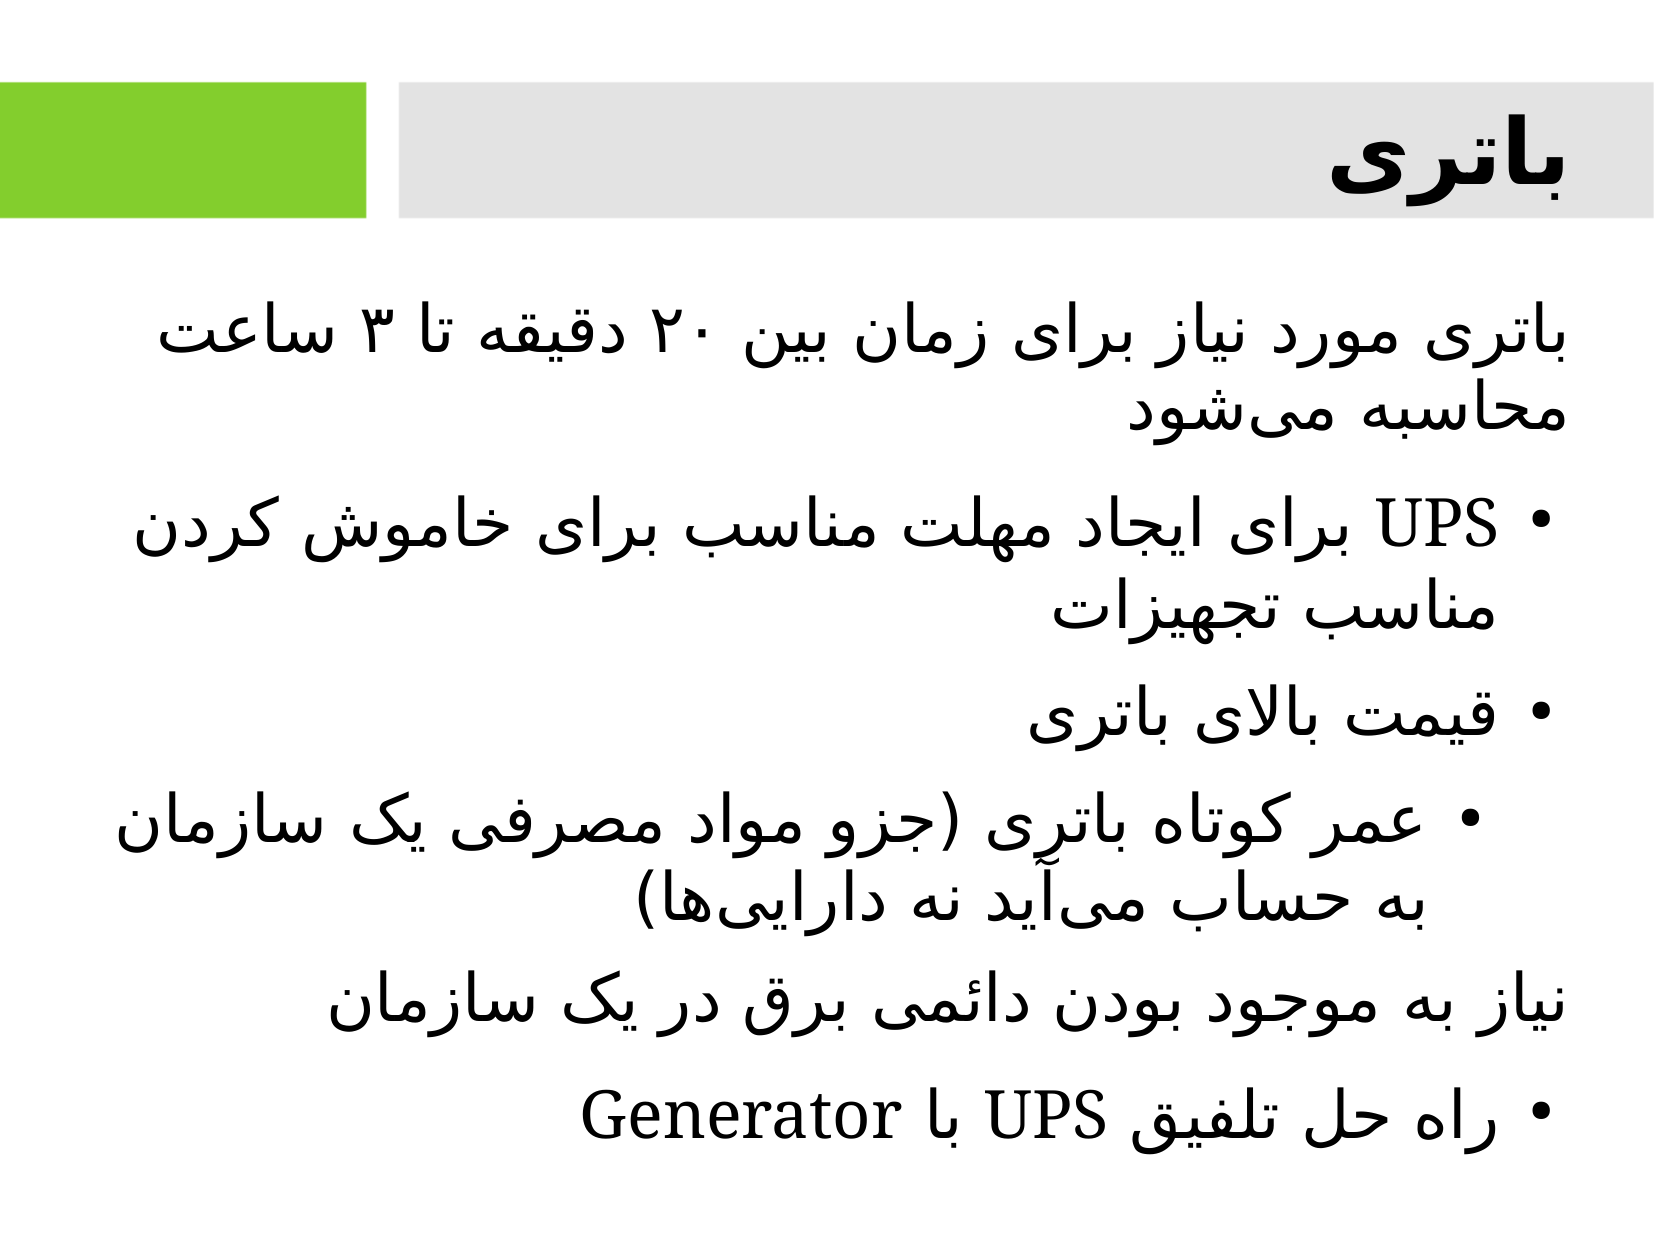

# باتری
باتری مورد نیاز برای زمان بین ۲۰ دقیقه تا ۳ ساعت محاسبه می‌شود
UPS برای ایجاد مهلت مناسب برای خاموش کردن مناسب تجهیزات
قیمت بالای باتری
عمر کوتاه باتری (جزو مواد مصرفی یک سازمان به حساب می‌آید نه دارایی‌ها)
نیاز به موجود بودن دائمی برق در یک سازمان
راه حل تلفیق UPS با Generator